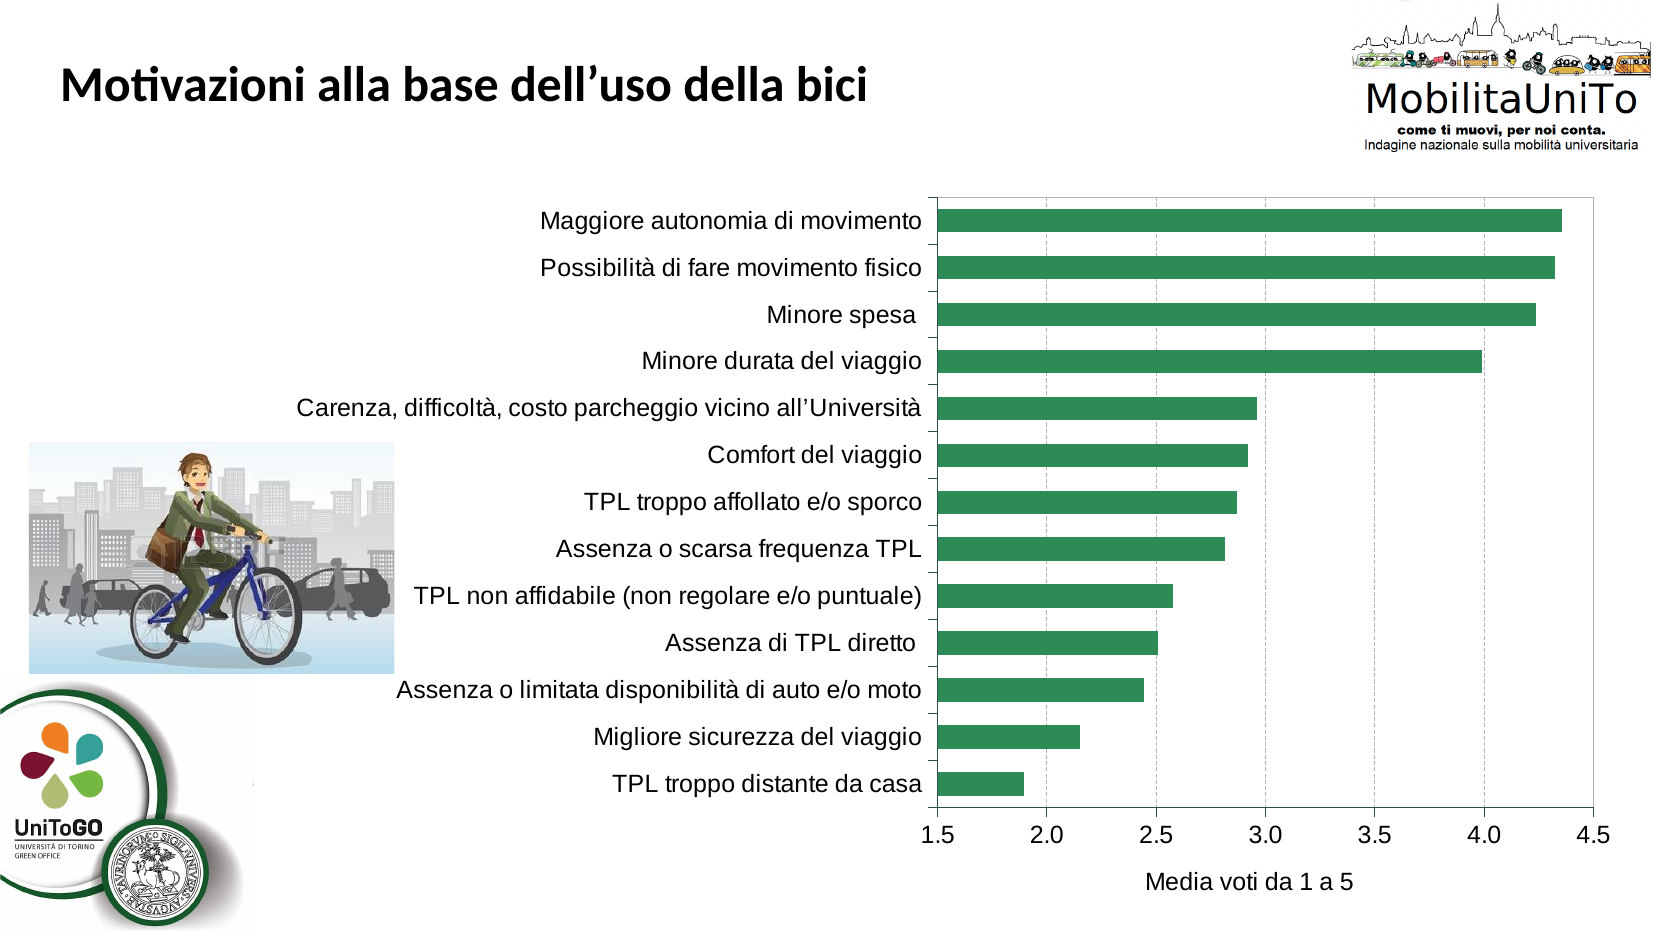

Motivazioni alla base dell’uso della bici
### Chart
| Category | Totale |
|---|---|
| TPL troppo distante da casa | 1.8932955618508 |
| Migliore sicurezza del viaggio | 2.15014164305949 |
| Assenza o limitata disponibilità di auto e/o moto | 2.44475920679887 |
| Assenza di TPL diretto | 2.50897072710104 |
| TPL non affidabile (non regolare e/o puntuale) | 2.57695939565628 |
| Assenza o scarsa frequenza TPL | 2.81303116147309 |
| TPL troppo affollato e/o sporco | 2.86968838526912 |
| Comfort del viaggio | 2.91784702549575 |
| Carenza, difficoltà, costo parcheggio vicino all’Università | 2.96222851746931 |
| Minore durata del viaggio | 3.99055712936732 |
| Minore spesa | 4.23796033994335 |
| Possibilità di fare movimento fisico | 4.32200188857414 |
| Maggiore autonomia di movimento | 4.35505193578848 |